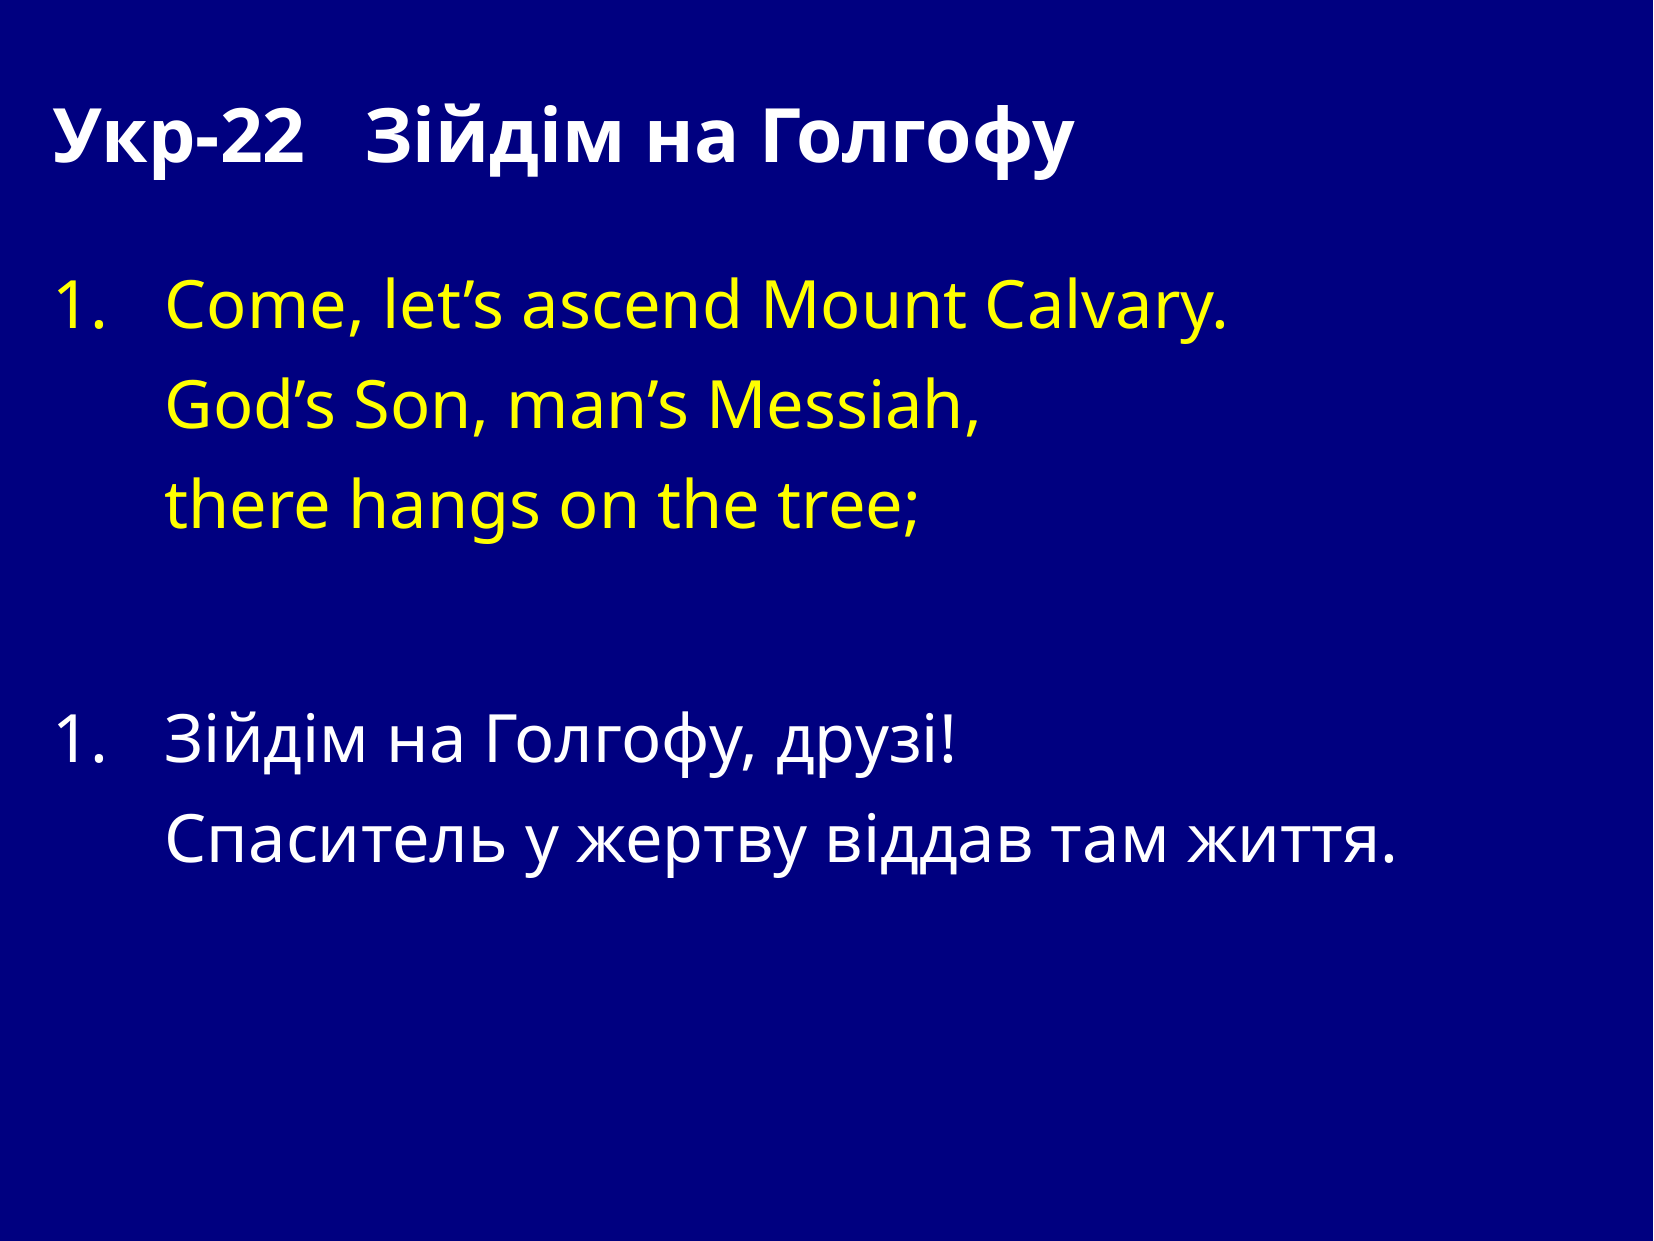

Укр-22 Зійдім на Голгофу
1.	Come, let’s ascend Mount Calvary.
	God’s Son, man’s Messiah,
	there hangs on the tree;
1.	Зійдім на Голгофу, друзі!
	Спаситель у жертву віддав там життя.